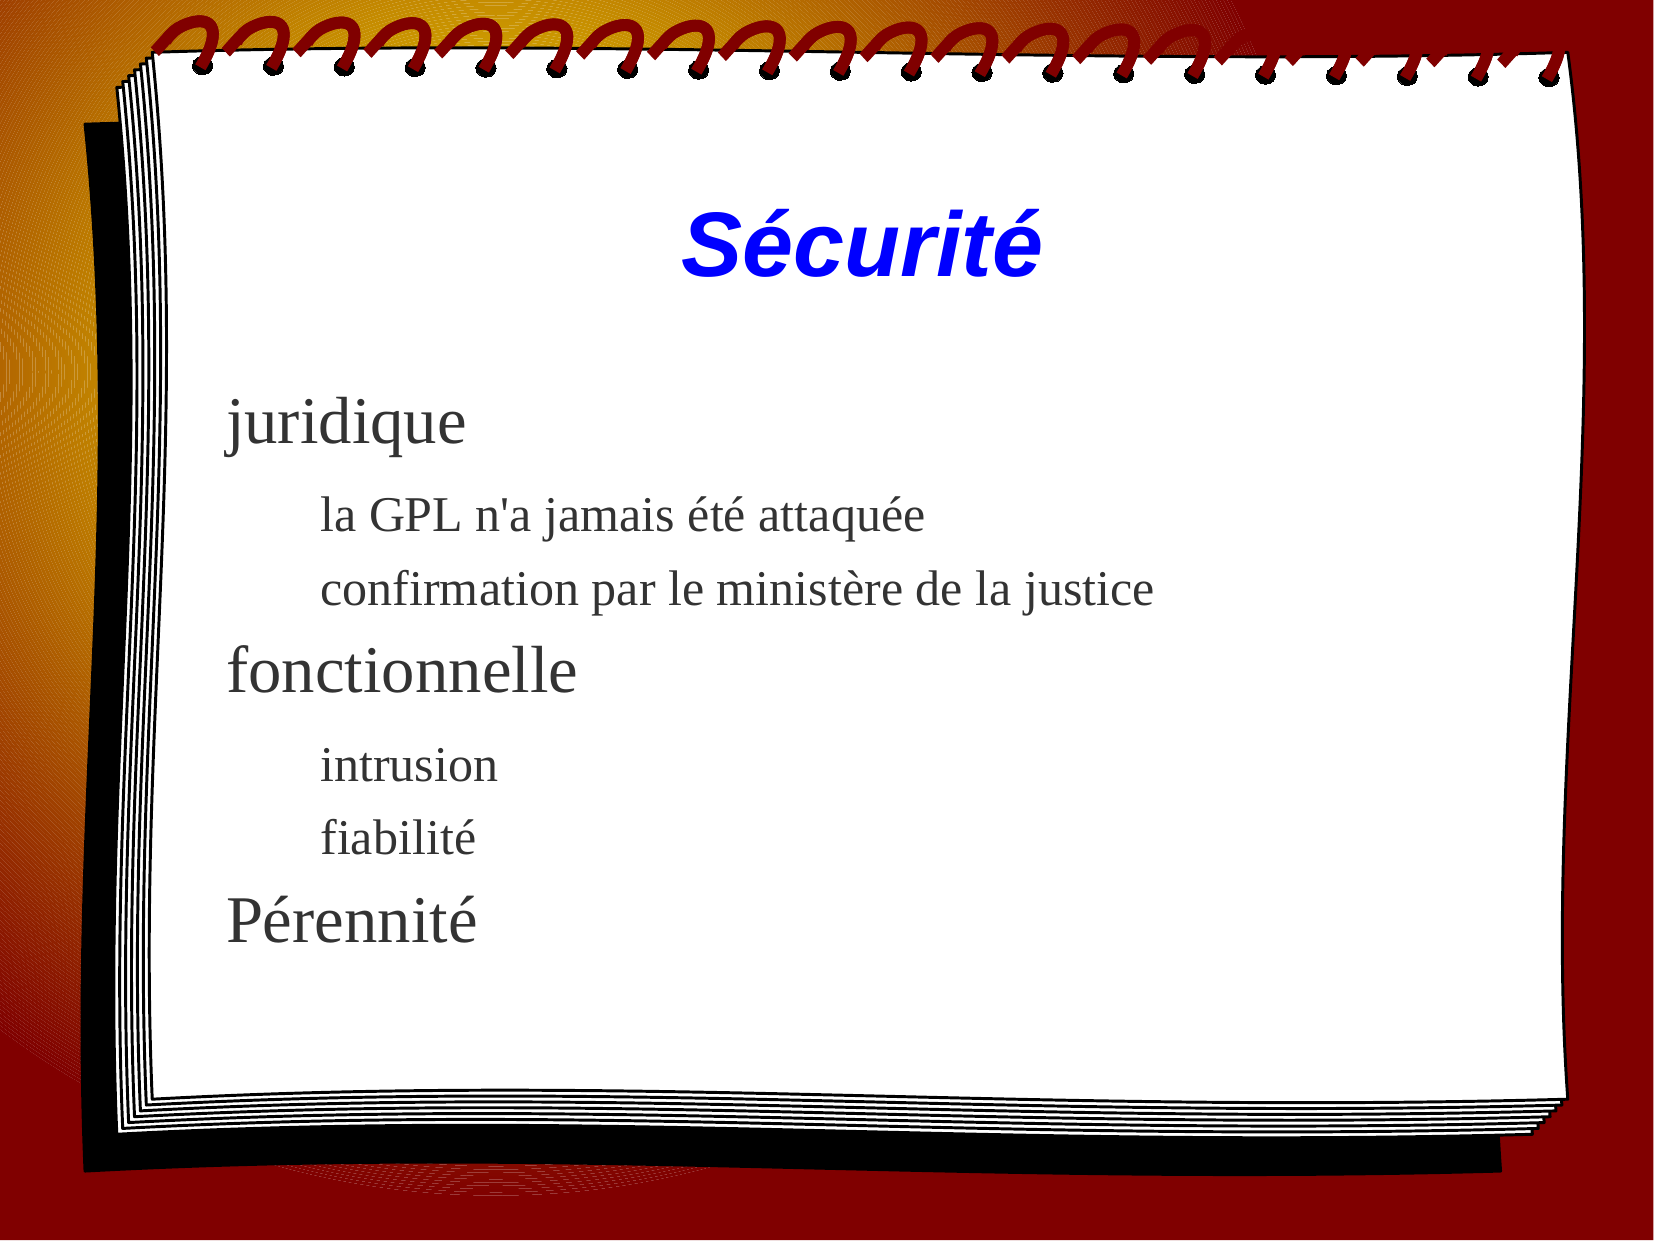

# Sécurité
juridique
la GPL n'a jamais été attaquée
confirmation par le ministère de la justice
fonctionnelle
intrusion
fiabilité
Pérennité
Pierre Jarillon - ABUL